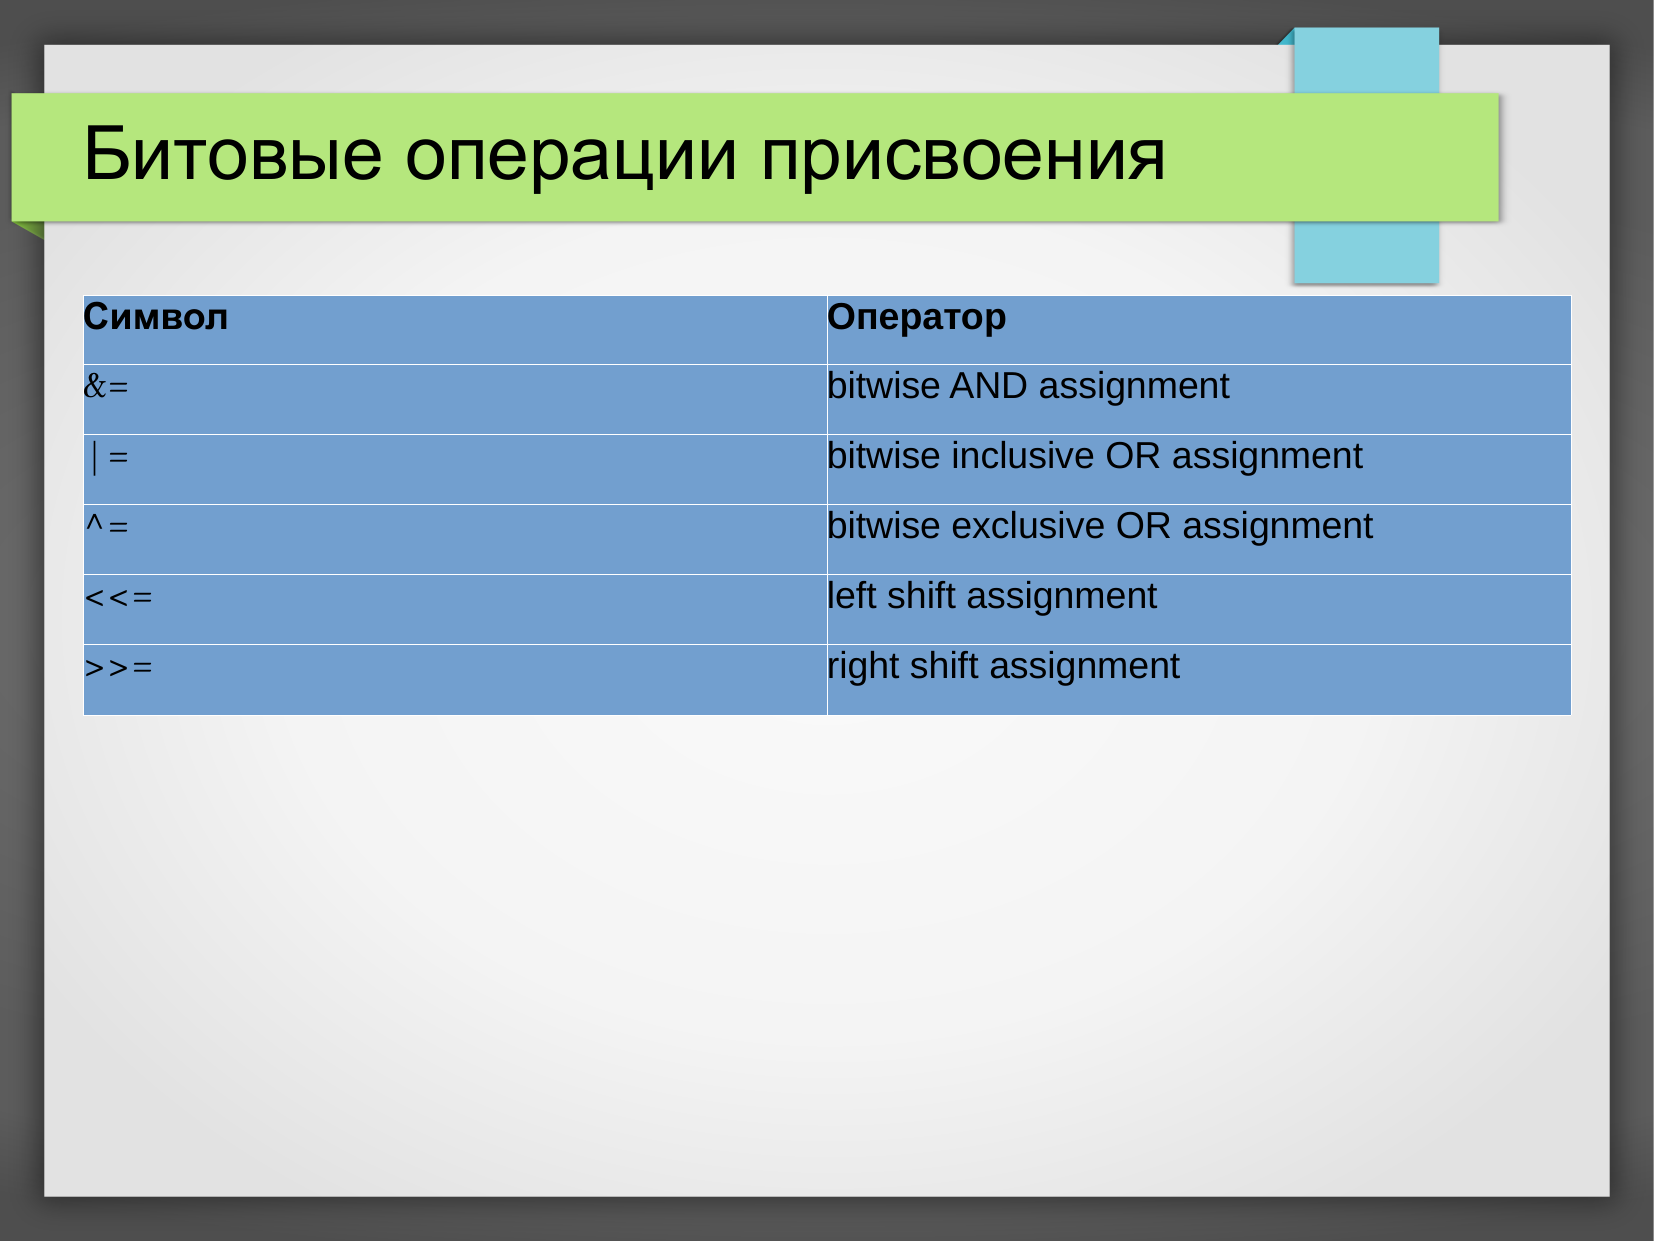

# Битовые операции присвоения
| Символ | Оператор |
| --- | --- |
| &= | bitwise AND assignment |
| |= | bitwise inclusive OR assignment |
| ^= | bitwise exclusive OR assignment |
| <<= | left shift assignment |
| >>= | right shift assignment |